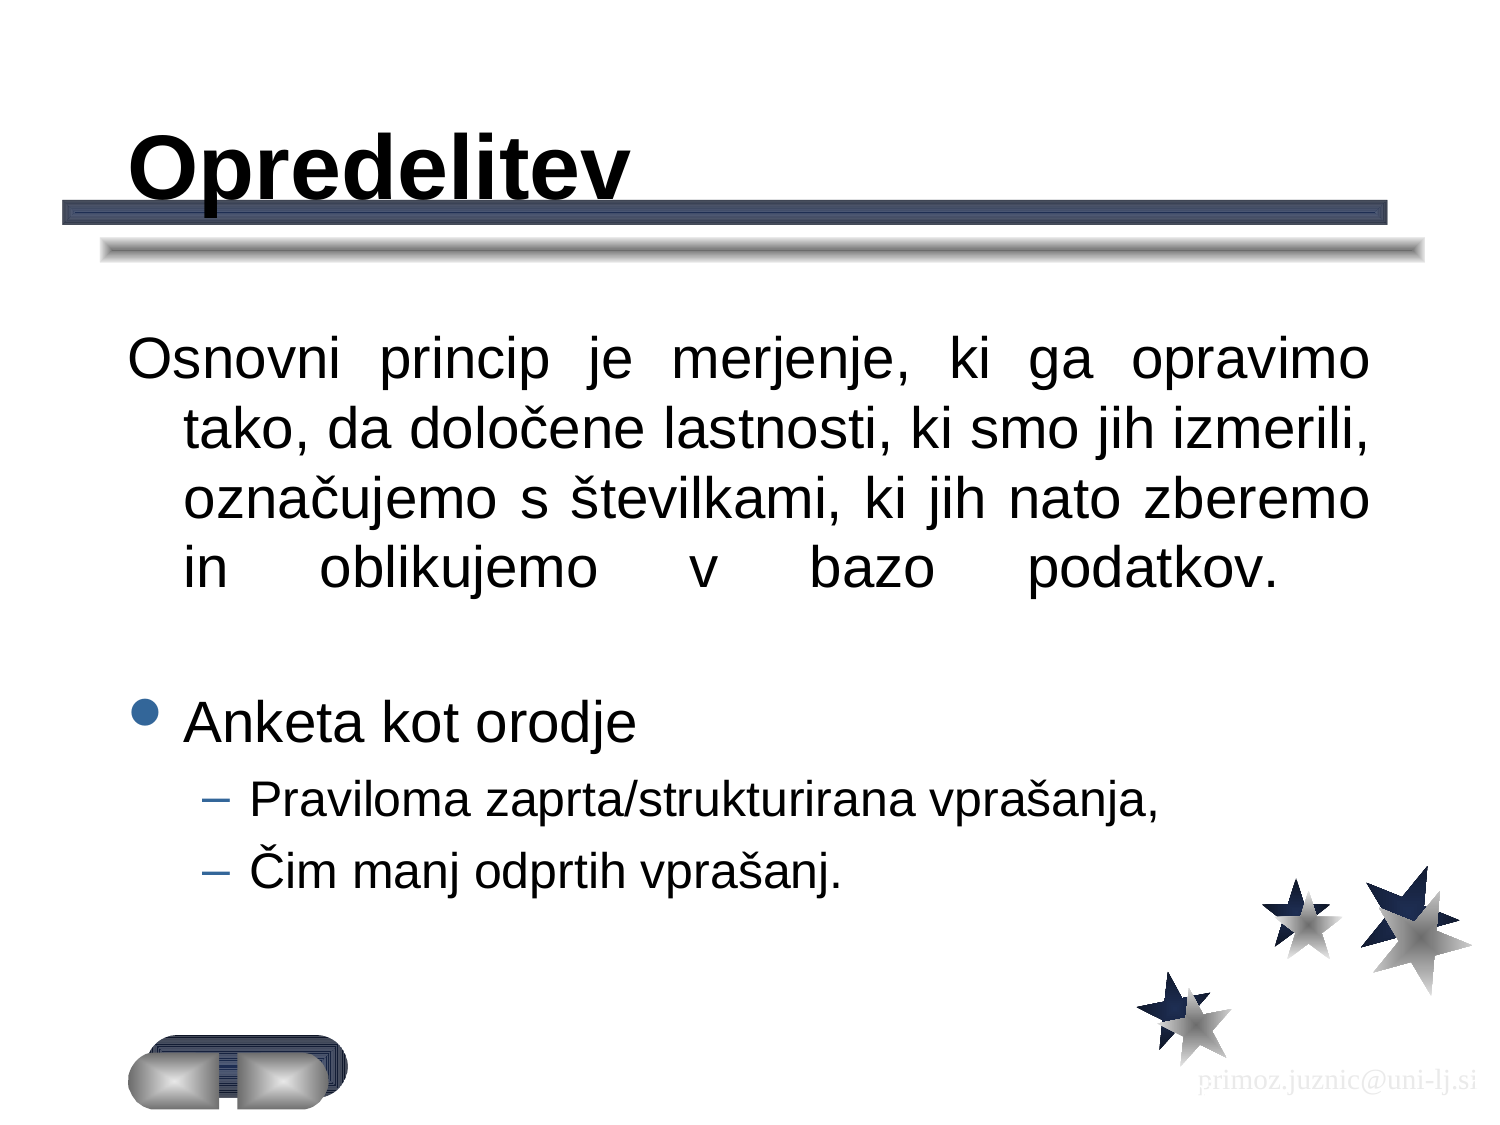

# Opredelitev
Osnovni princip je merjenje, ki ga opravimo tako, da določene lastnosti, ki smo jih izmerili, označujemo s številkami, ki jih nato zberemo in oblikujemo v bazo podatkov.
Anketa kot orodje
Praviloma zaprta/strukturirana vprašanja,
Čim manj odprtih vprašanj.
Primoz Juznic, BINK, FF, Univerza v Ljubljani